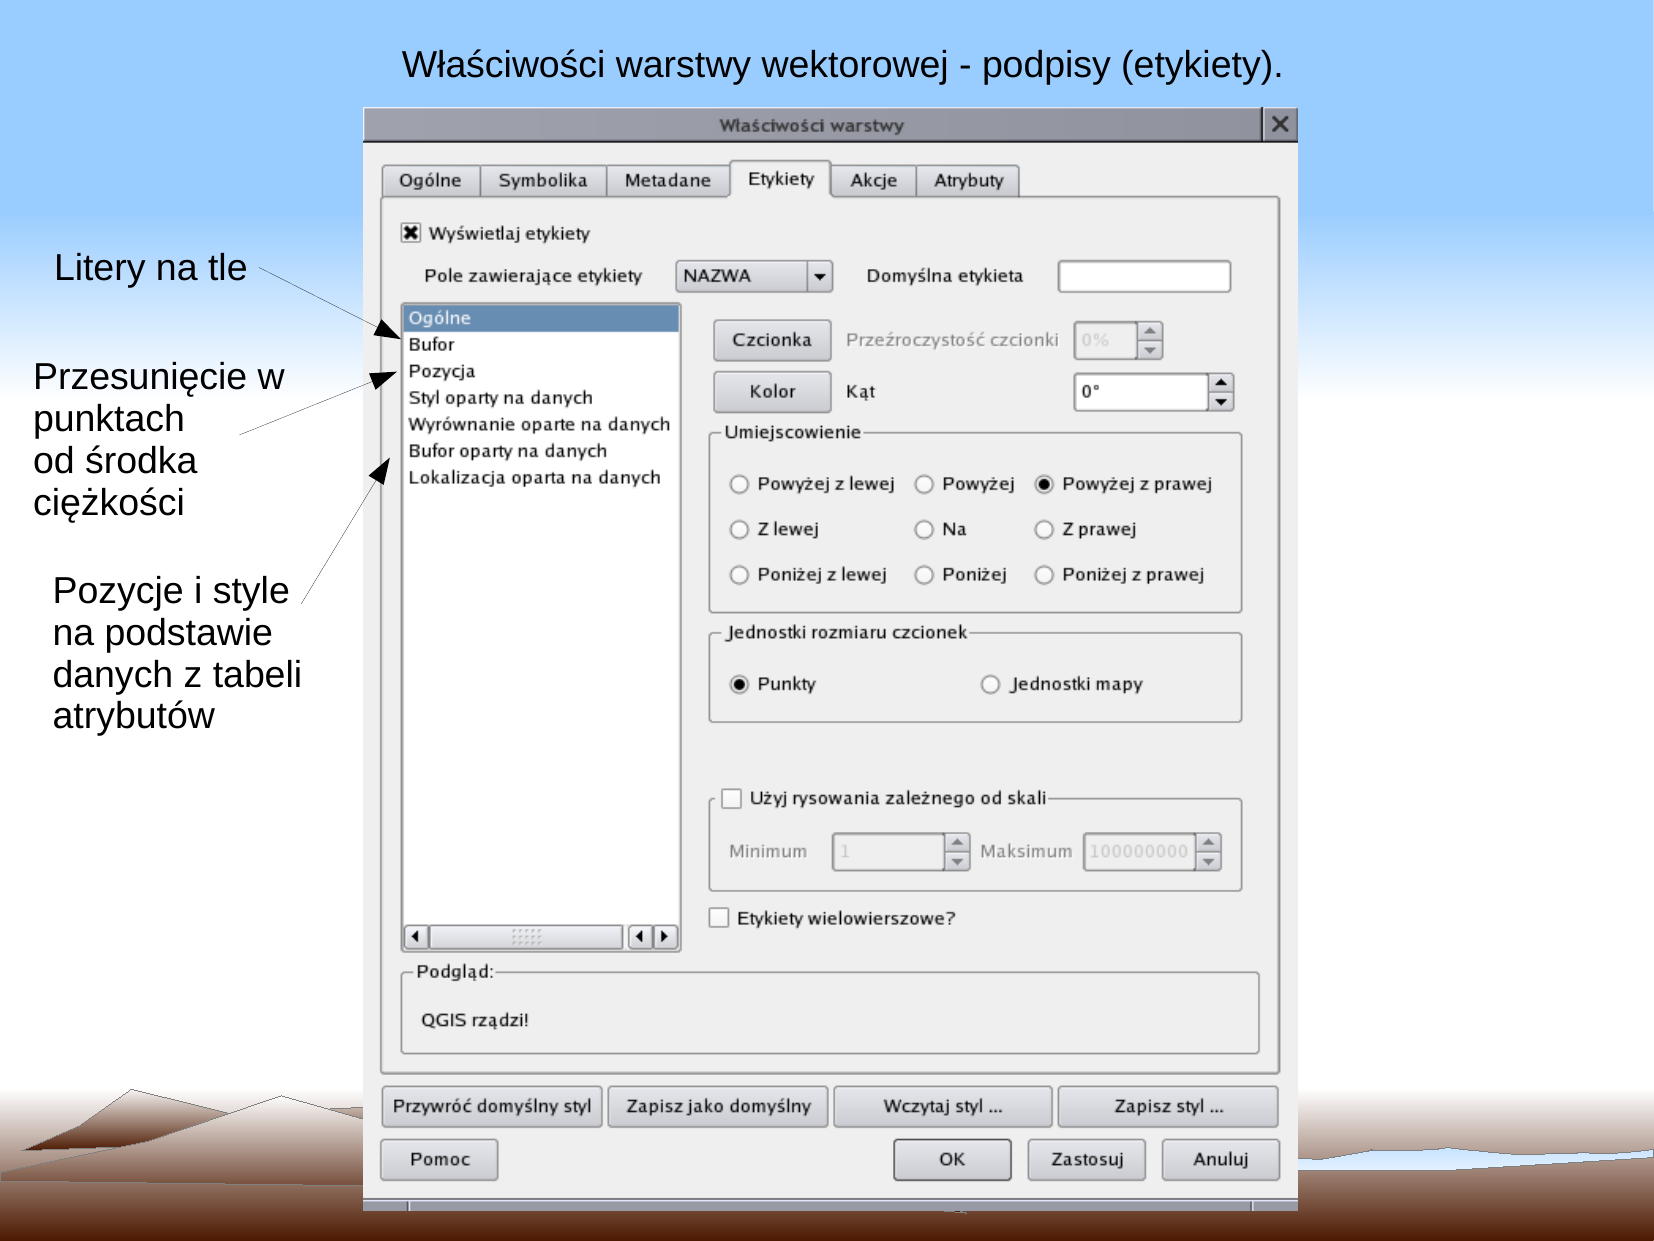

Właściwości warstwy wektorowej - podpisy (etykiety).
Litery na tle
Przesunięcie w
punktach
od środka
ciężkości
Pozycje i style
na podstawie
danych z tabeli
atrybutów